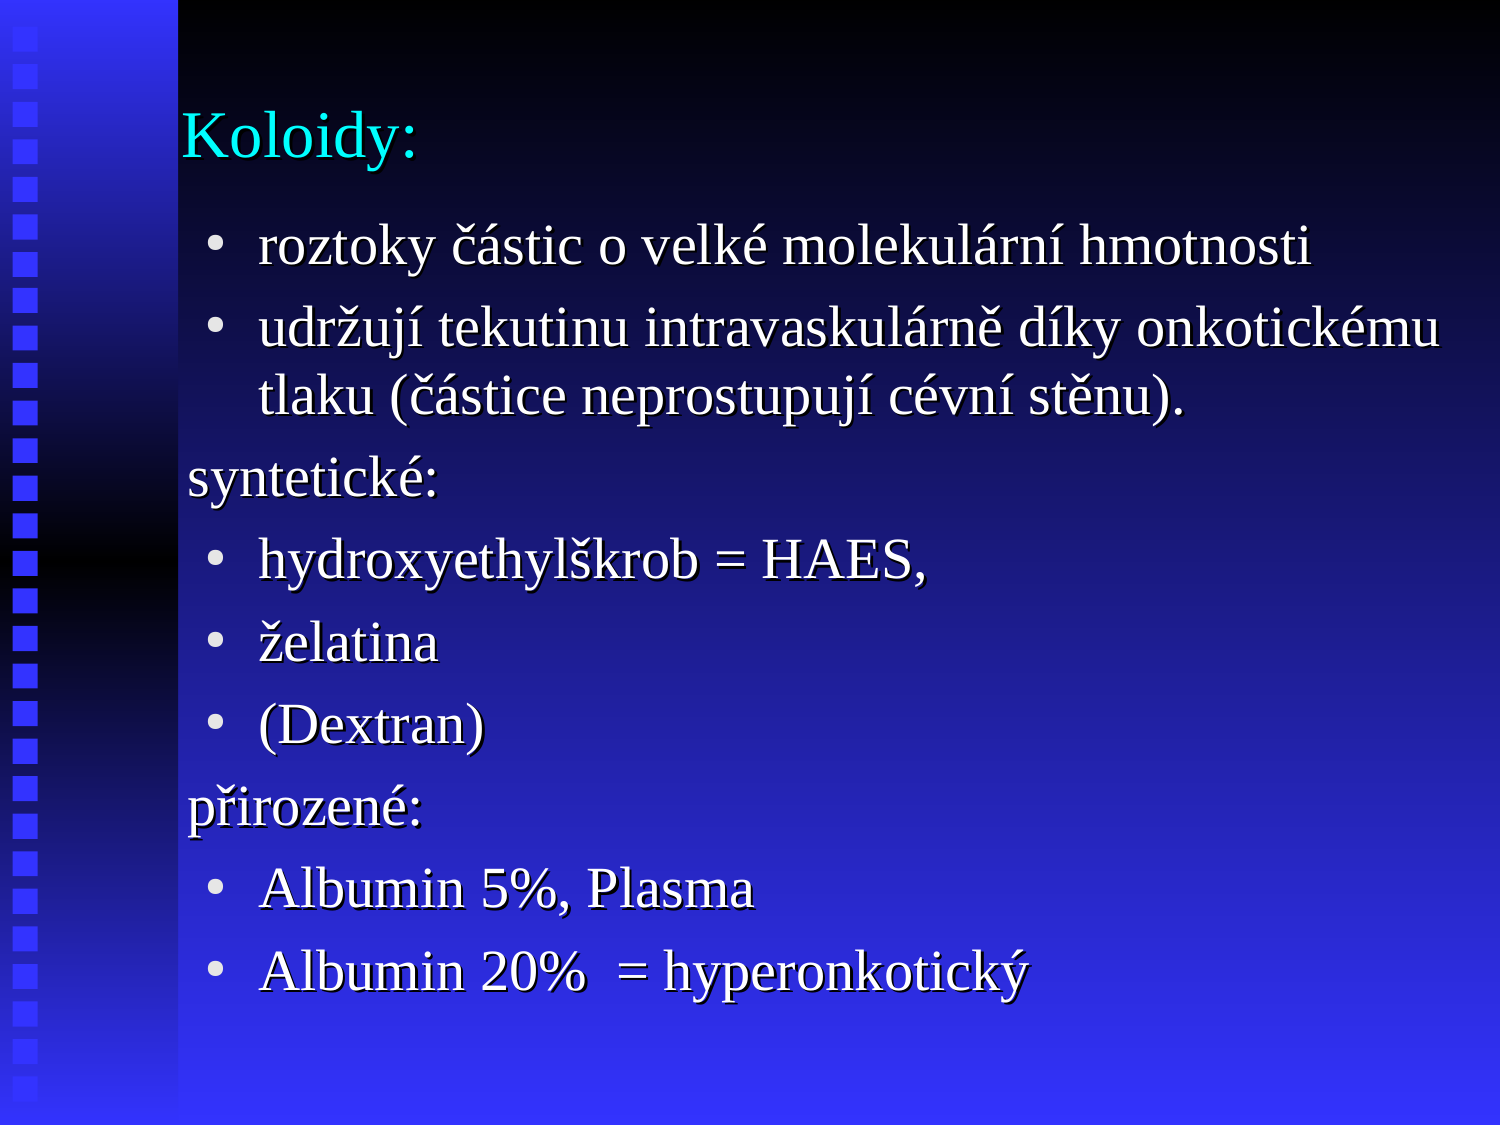

# Koloidy:
roztoky částic o velké molekulární hmotnosti
udržují tekutinu intravaskulárně díky onkotickému tlaku (částice neprostupují cévní stěnu).
syntetické:
hydroxyethylškrob = HAES,
želatina
(Dextran)
přirozené:
Albumin 5%, Plasma
Albumin 20% = hyperonkotický